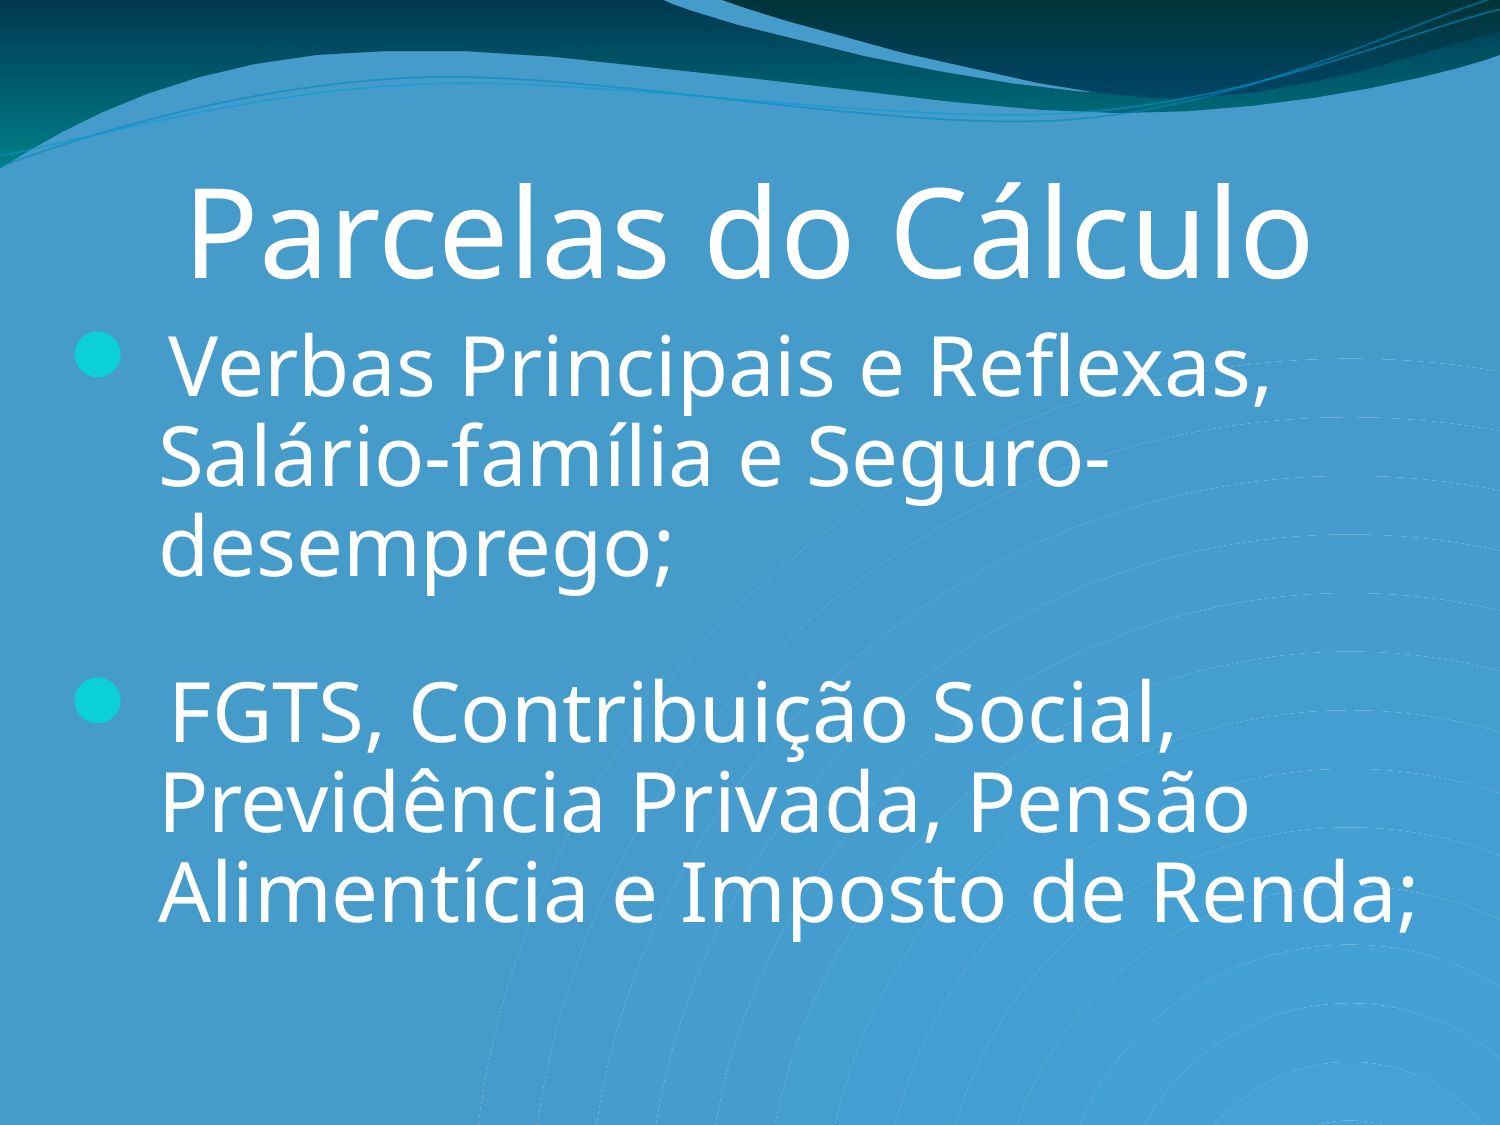

# Parcelas do Cálculo
 Verbas Principais e Reflexas, Salário-família e Seguro-desemprego;
 FGTS, Contribuição Social, Previdência Privada, Pensão Alimentícia e Imposto de Renda;